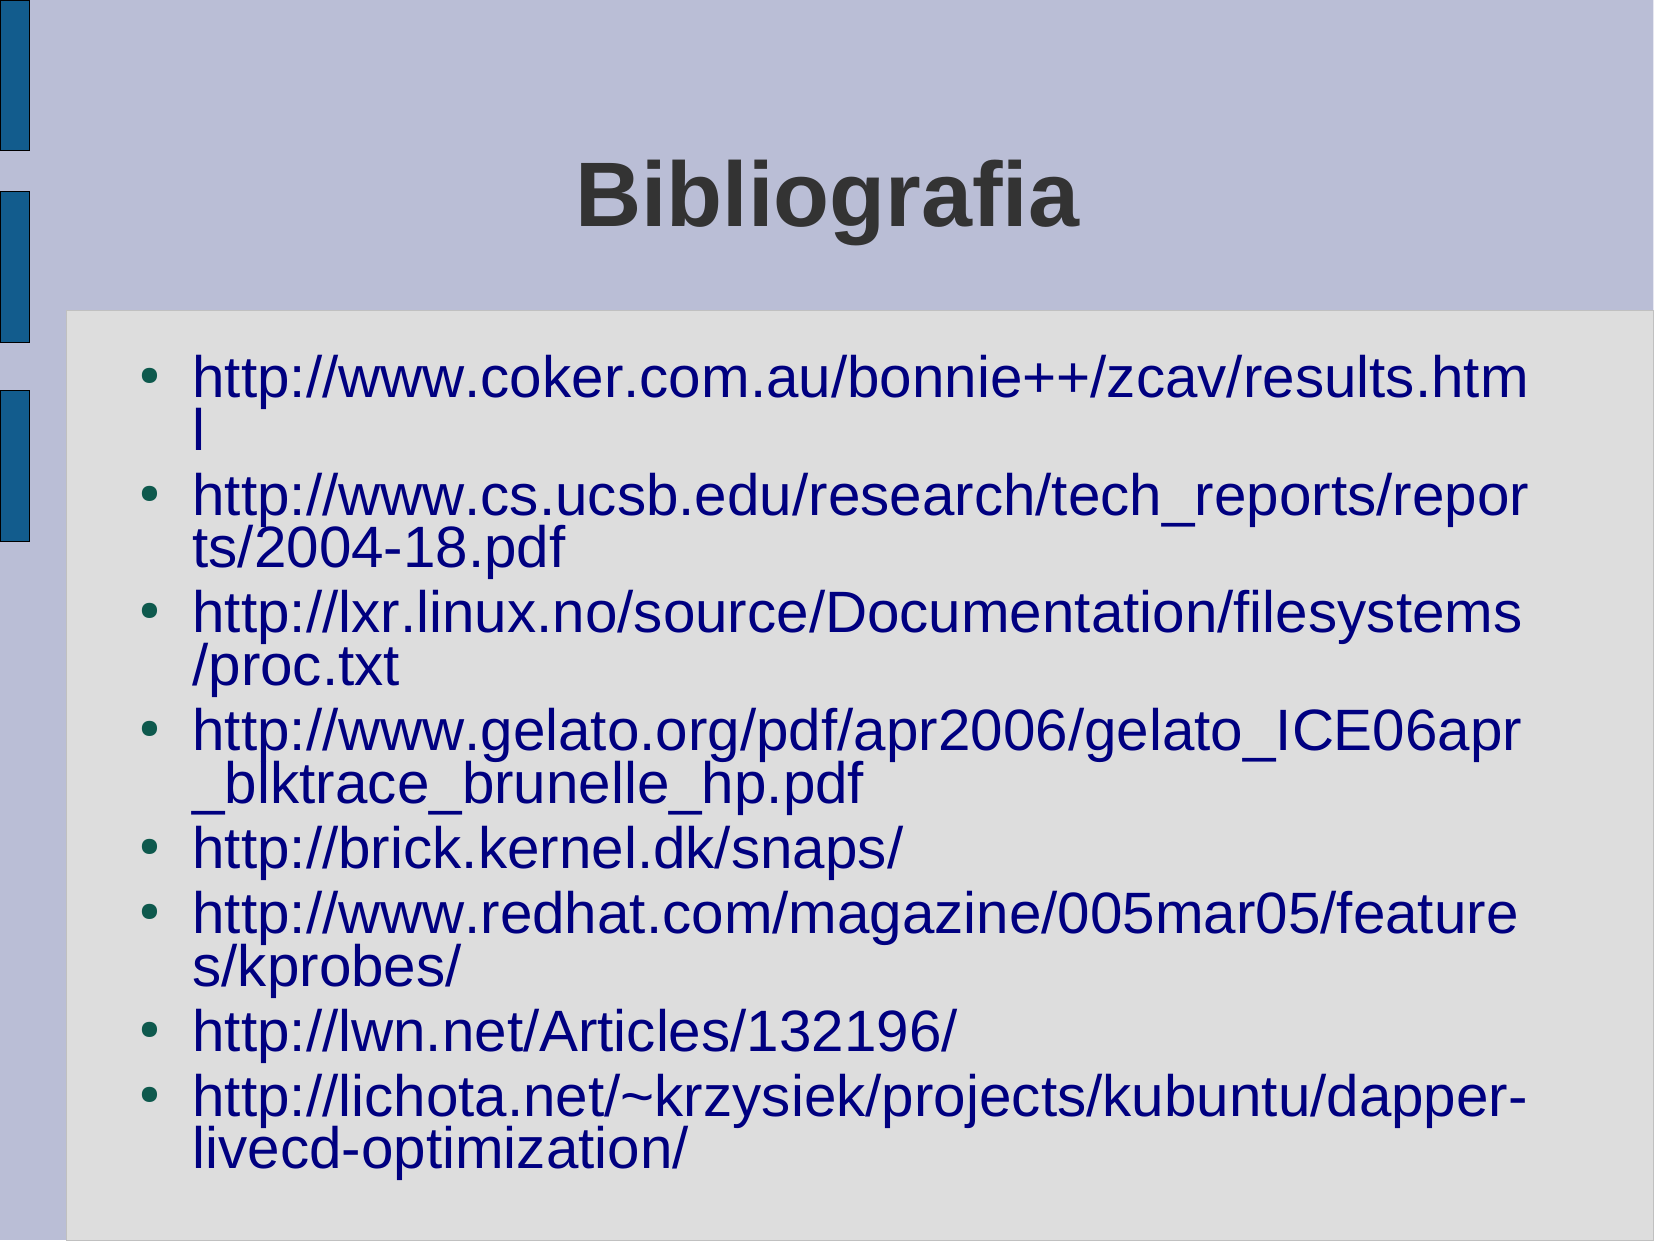

# Bibliografia
http://www.coker.com.au/bonnie++/zcav/results.html
http://www.cs.ucsb.edu/research/tech_reports/reports/2004-18.pdf
http://lxr.linux.no/source/Documentation/filesystems/proc.txt
http://www.gelato.org/pdf/apr2006/gelato_ICE06apr_blktrace_brunelle_hp.pdf
http://brick.kernel.dk/snaps/
http://www.redhat.com/magazine/005mar05/features/kprobes/
http://lwn.net/Articles/132196/
http://lichota.net/~krzysiek/projects/kubuntu/dapper-livecd-optimization/